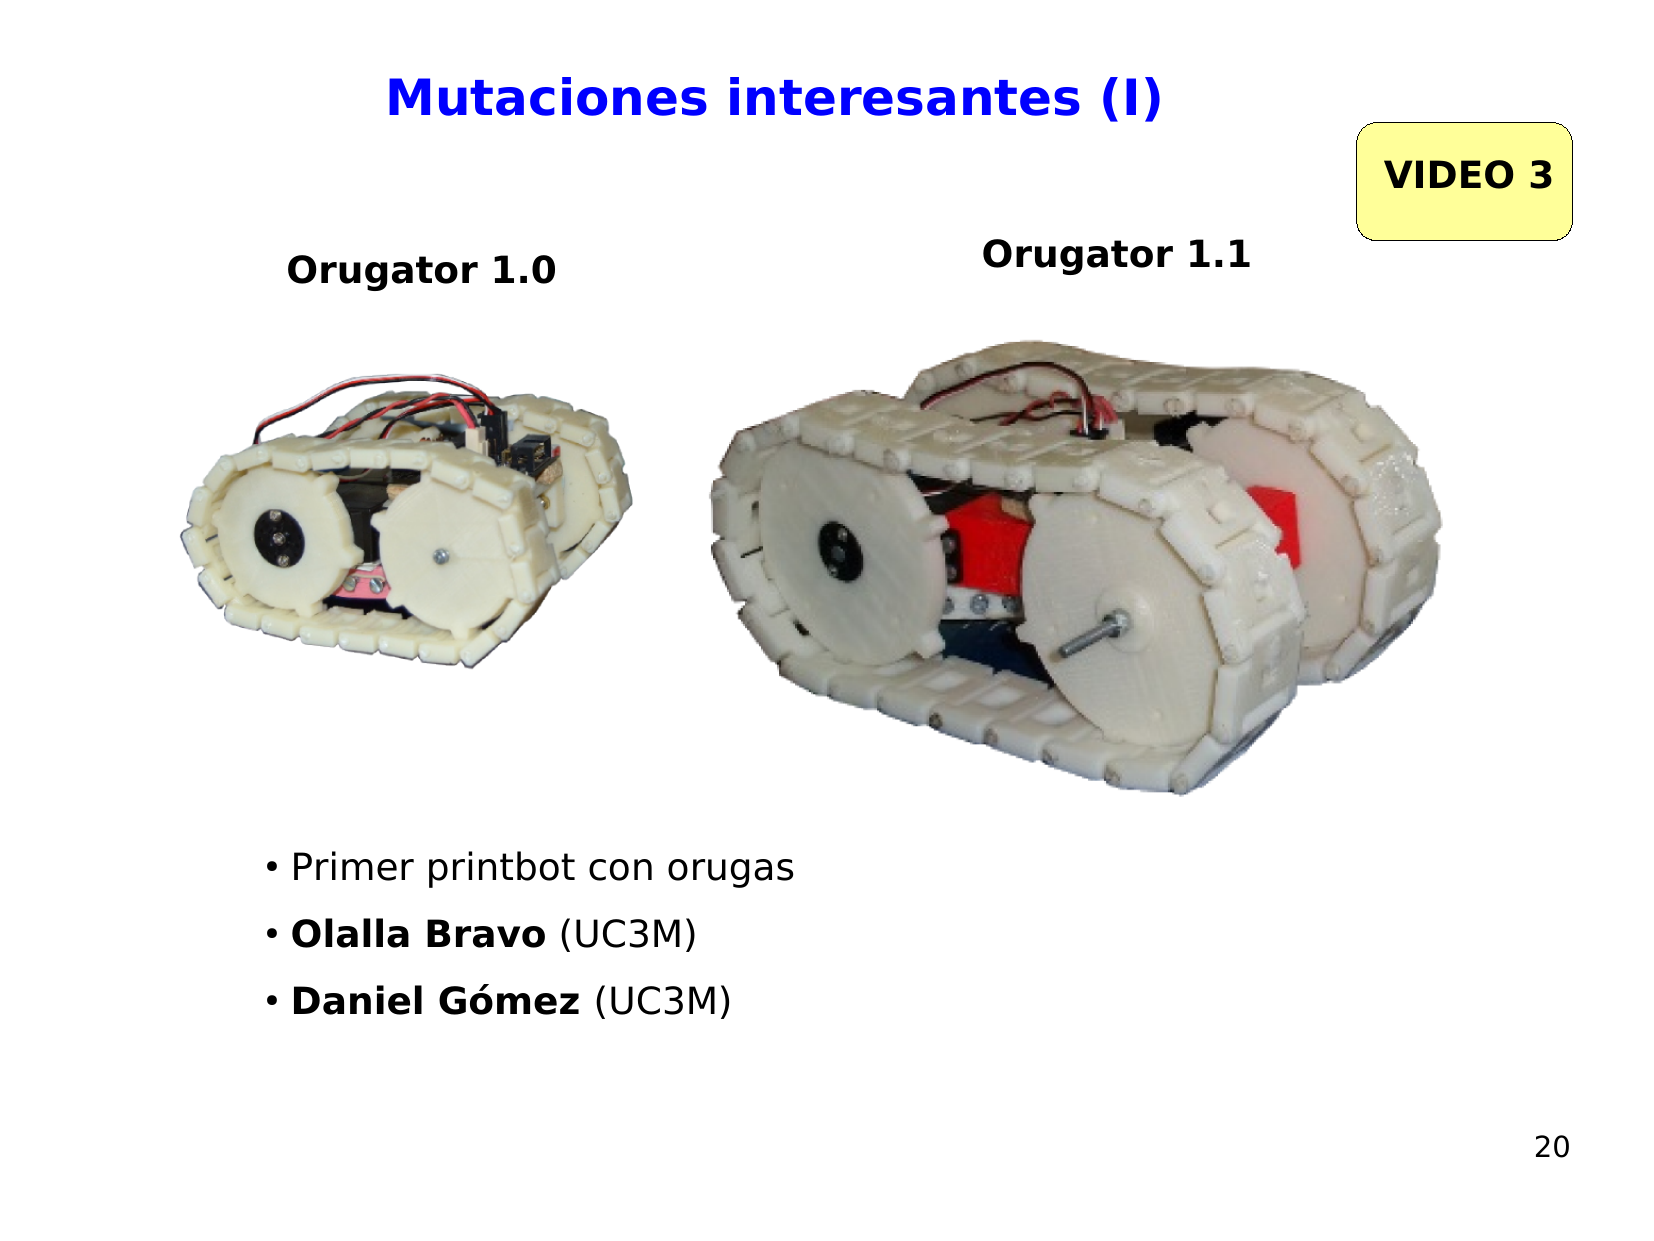

Mutaciones interesantes (I)
VIDEO 3
 Orugator 1.1
 Orugator 1.0
 Primer printbot con orugas
 Olalla Bravo (UC3M)
 Daniel Gómez (UC3M)
20